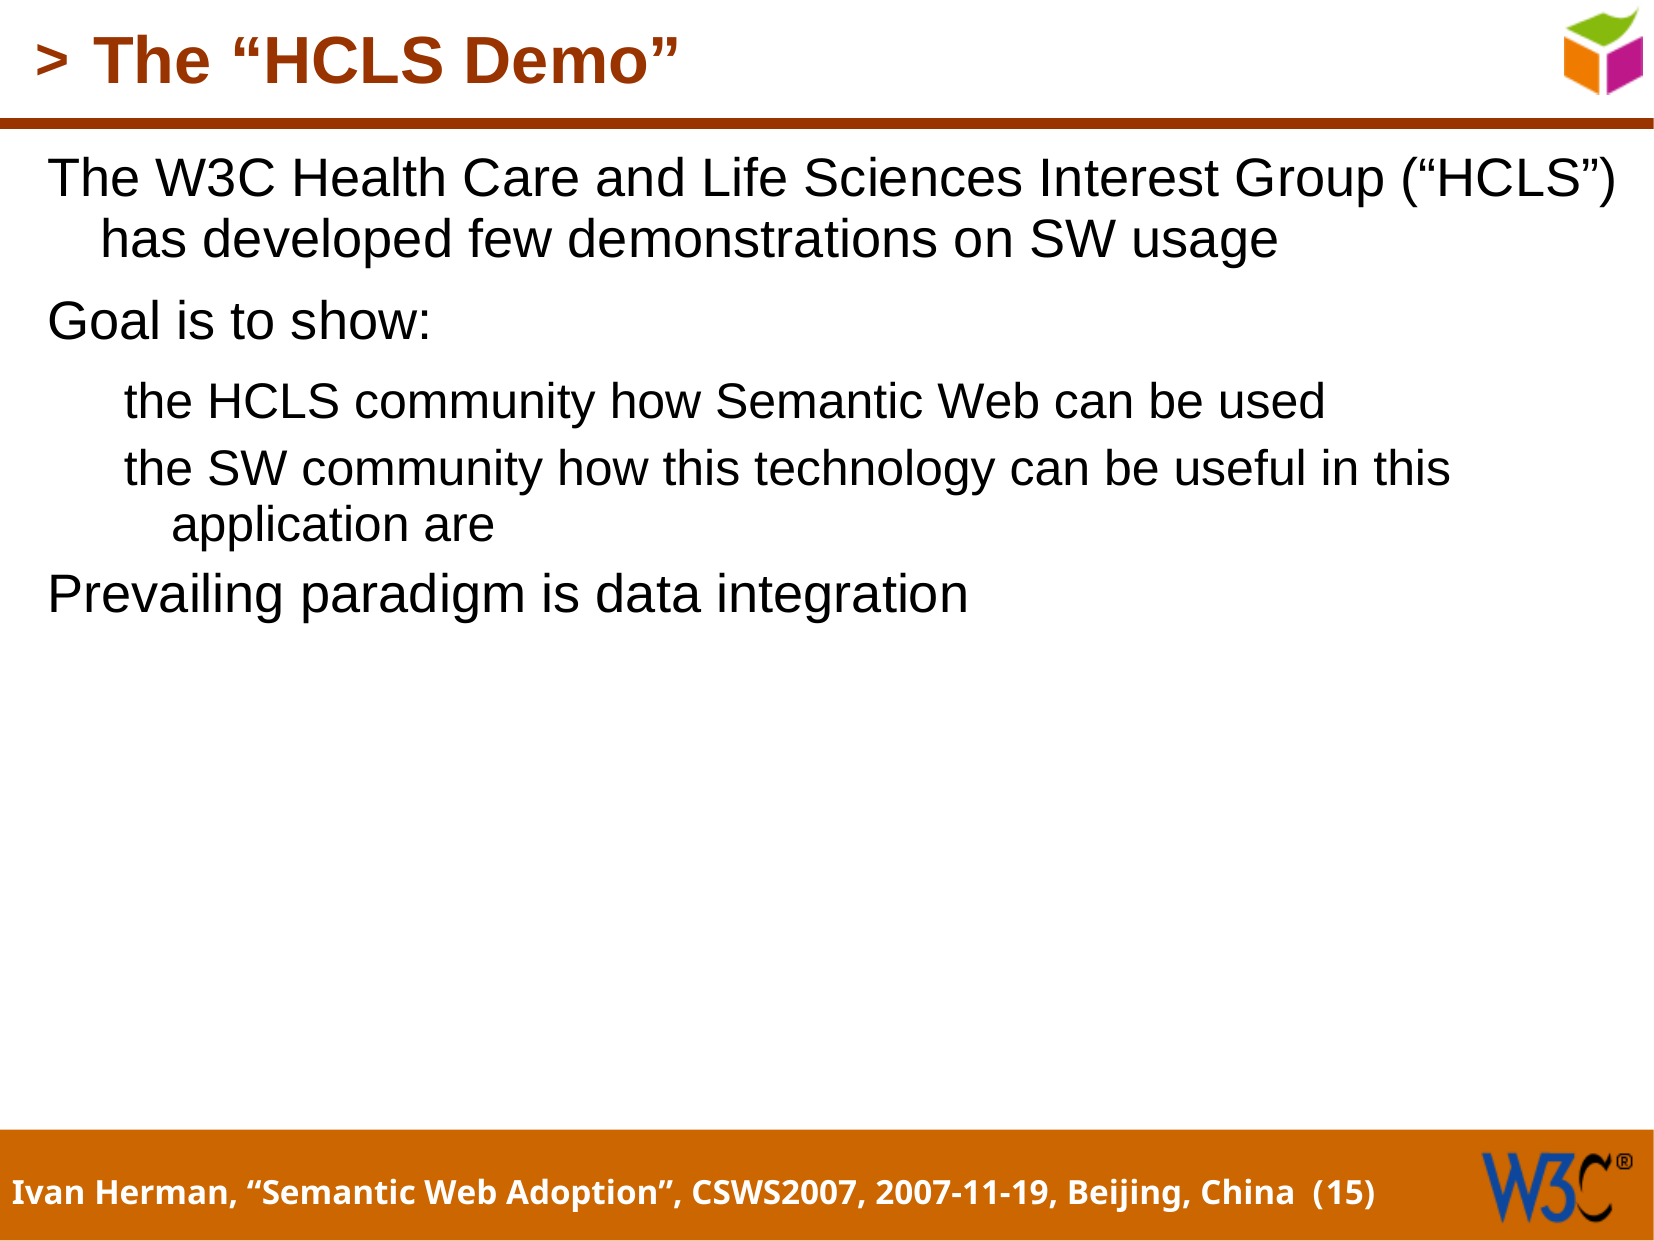

# The “HCLS Demo”
The W3C Health Care and Life Sciences Interest Group (“HCLS”) has developed few demonstrations on SW usage
Goal is to show:
the HCLS community how Semantic Web can be used
the SW community how this technology can be useful in this application are
Prevailing paradigm is data integration